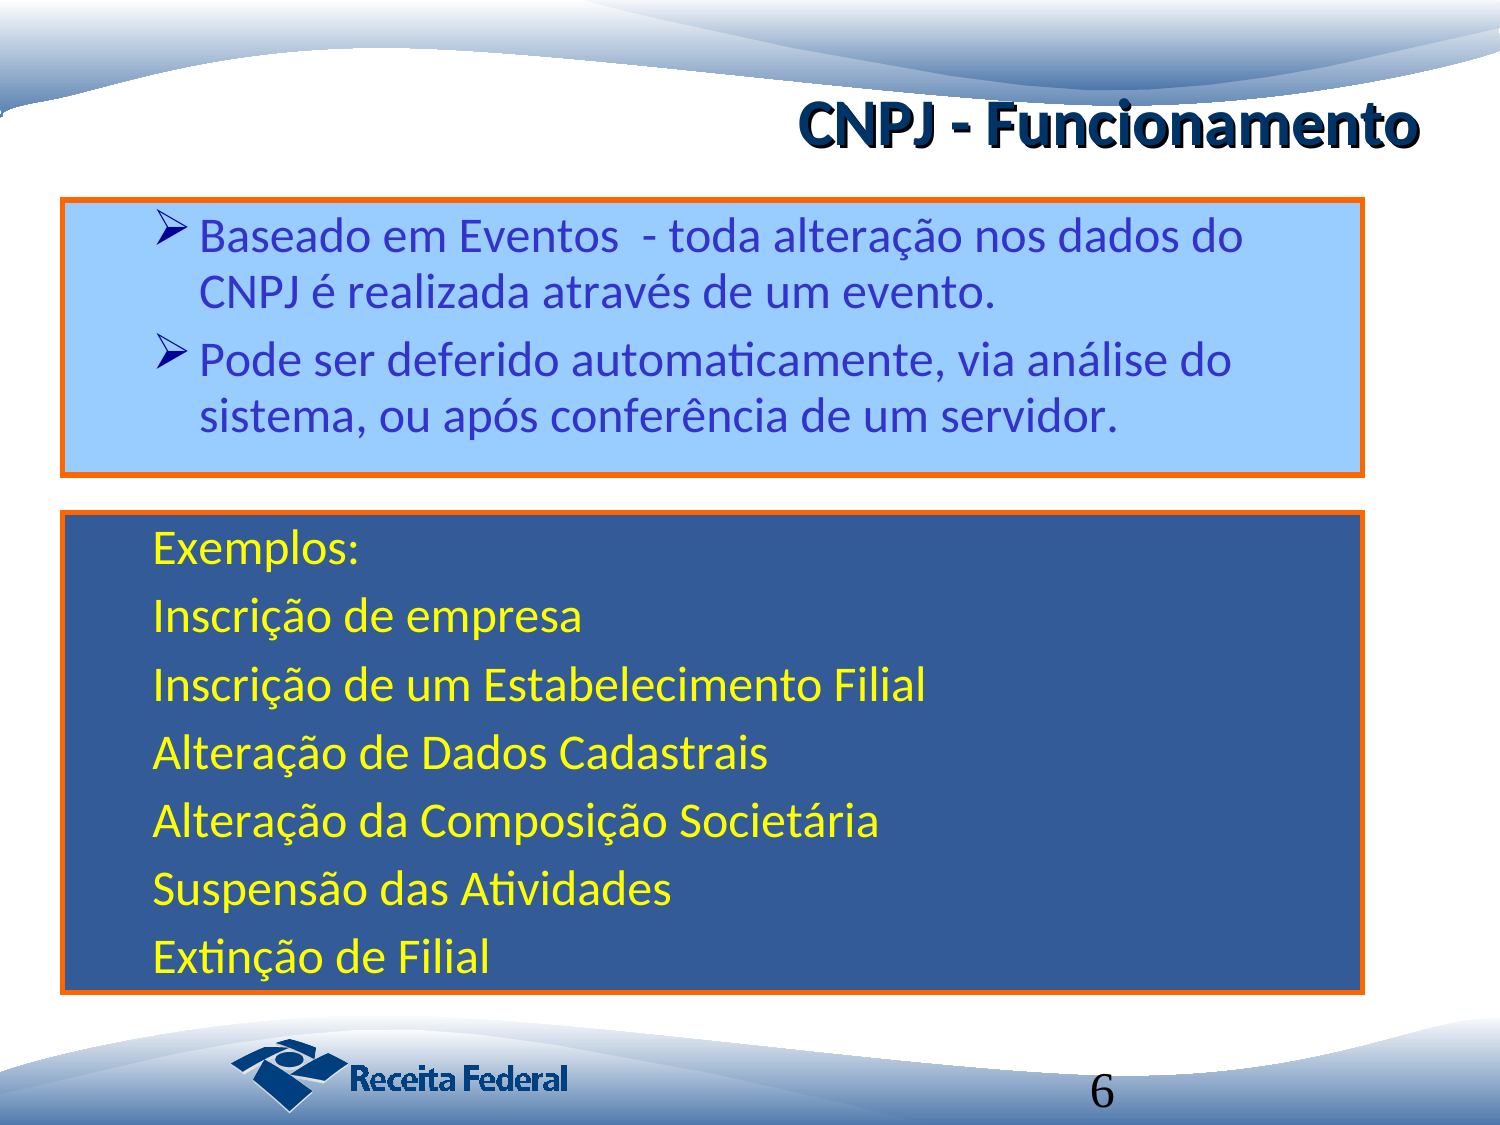

# CNPJ - Funcionamento
Baseado em Eventos - toda alteração nos dados do CNPJ é realizada através de um evento.
Pode ser deferido automaticamente, via análise do sistema, ou após conferência de um servidor.
Exemplos:
Inscrição de empresa
Inscrição de um Estabelecimento Filial
Alteração de Dados Cadastrais
Alteração da Composição Societária
Suspensão das Atividades
Extinção de Filial
6